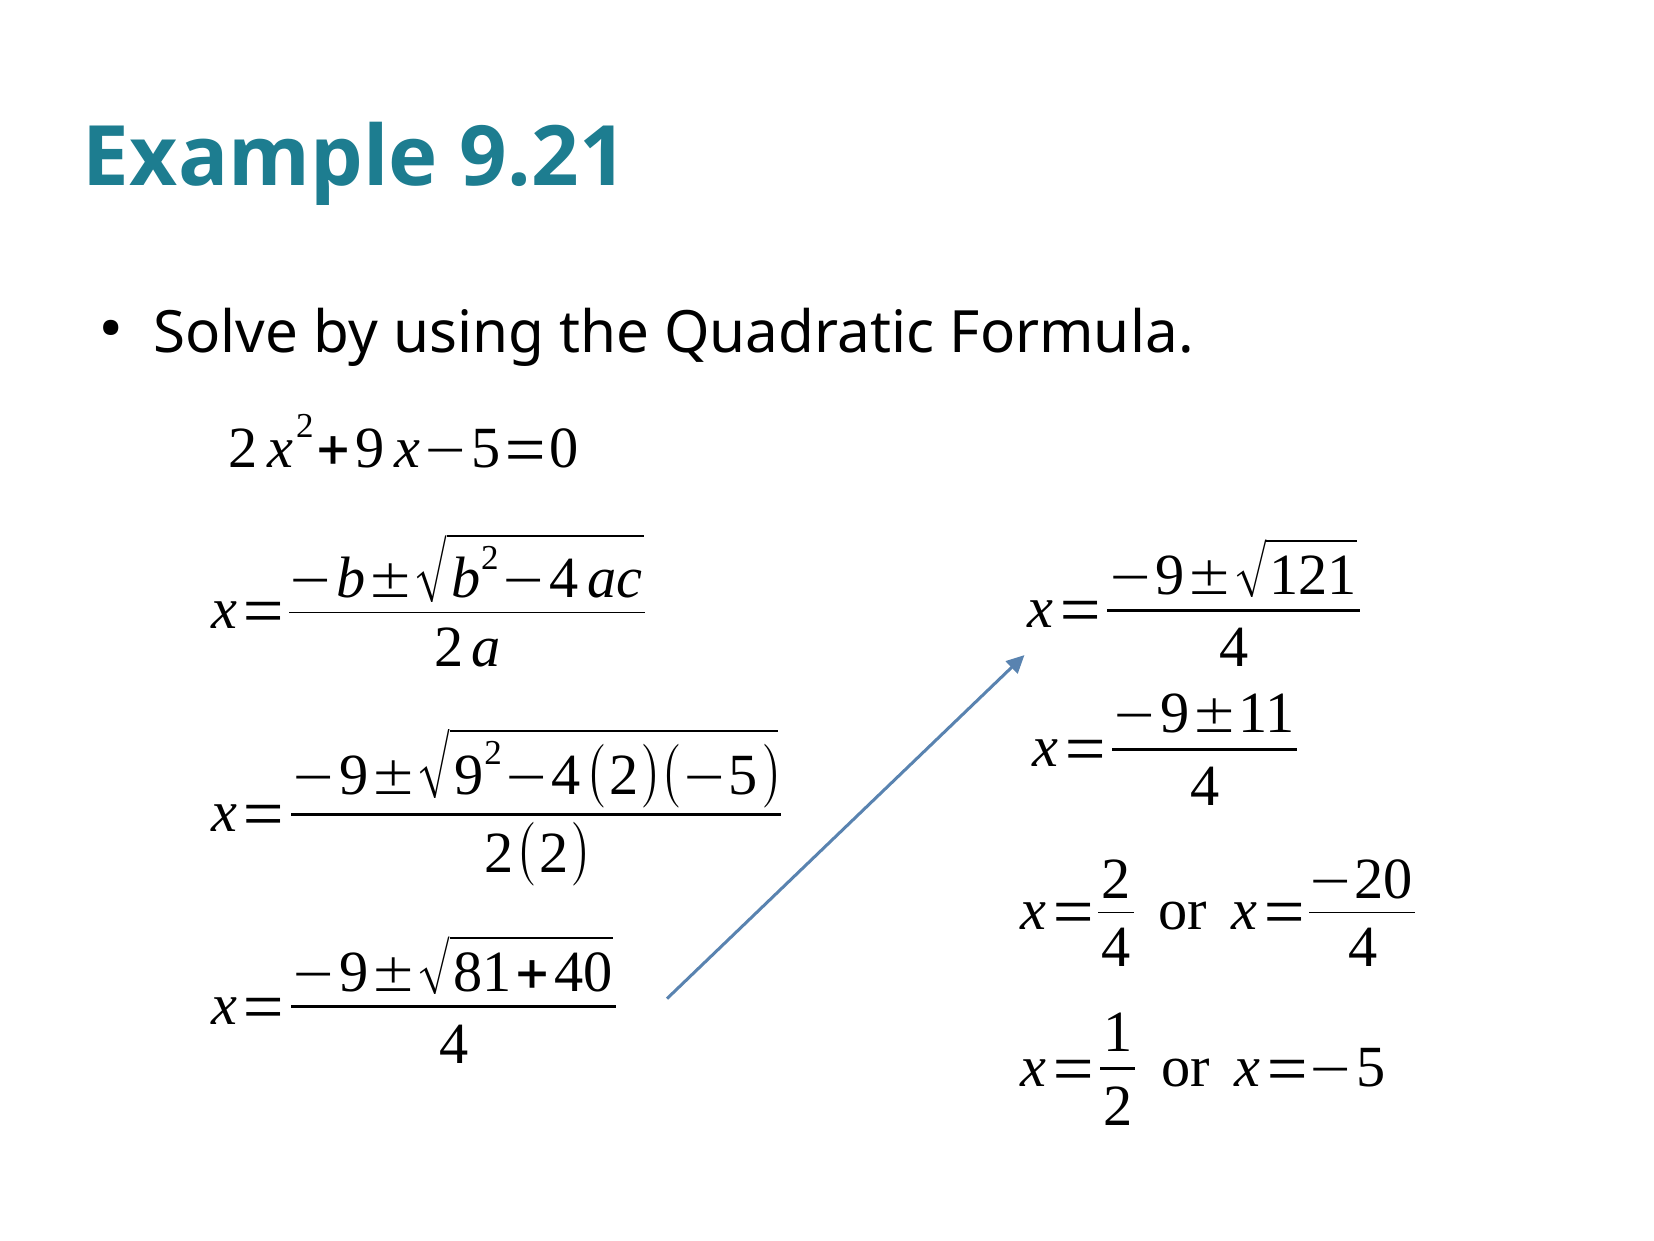

# Example 9.21
Solve by using the Quadratic Formula.